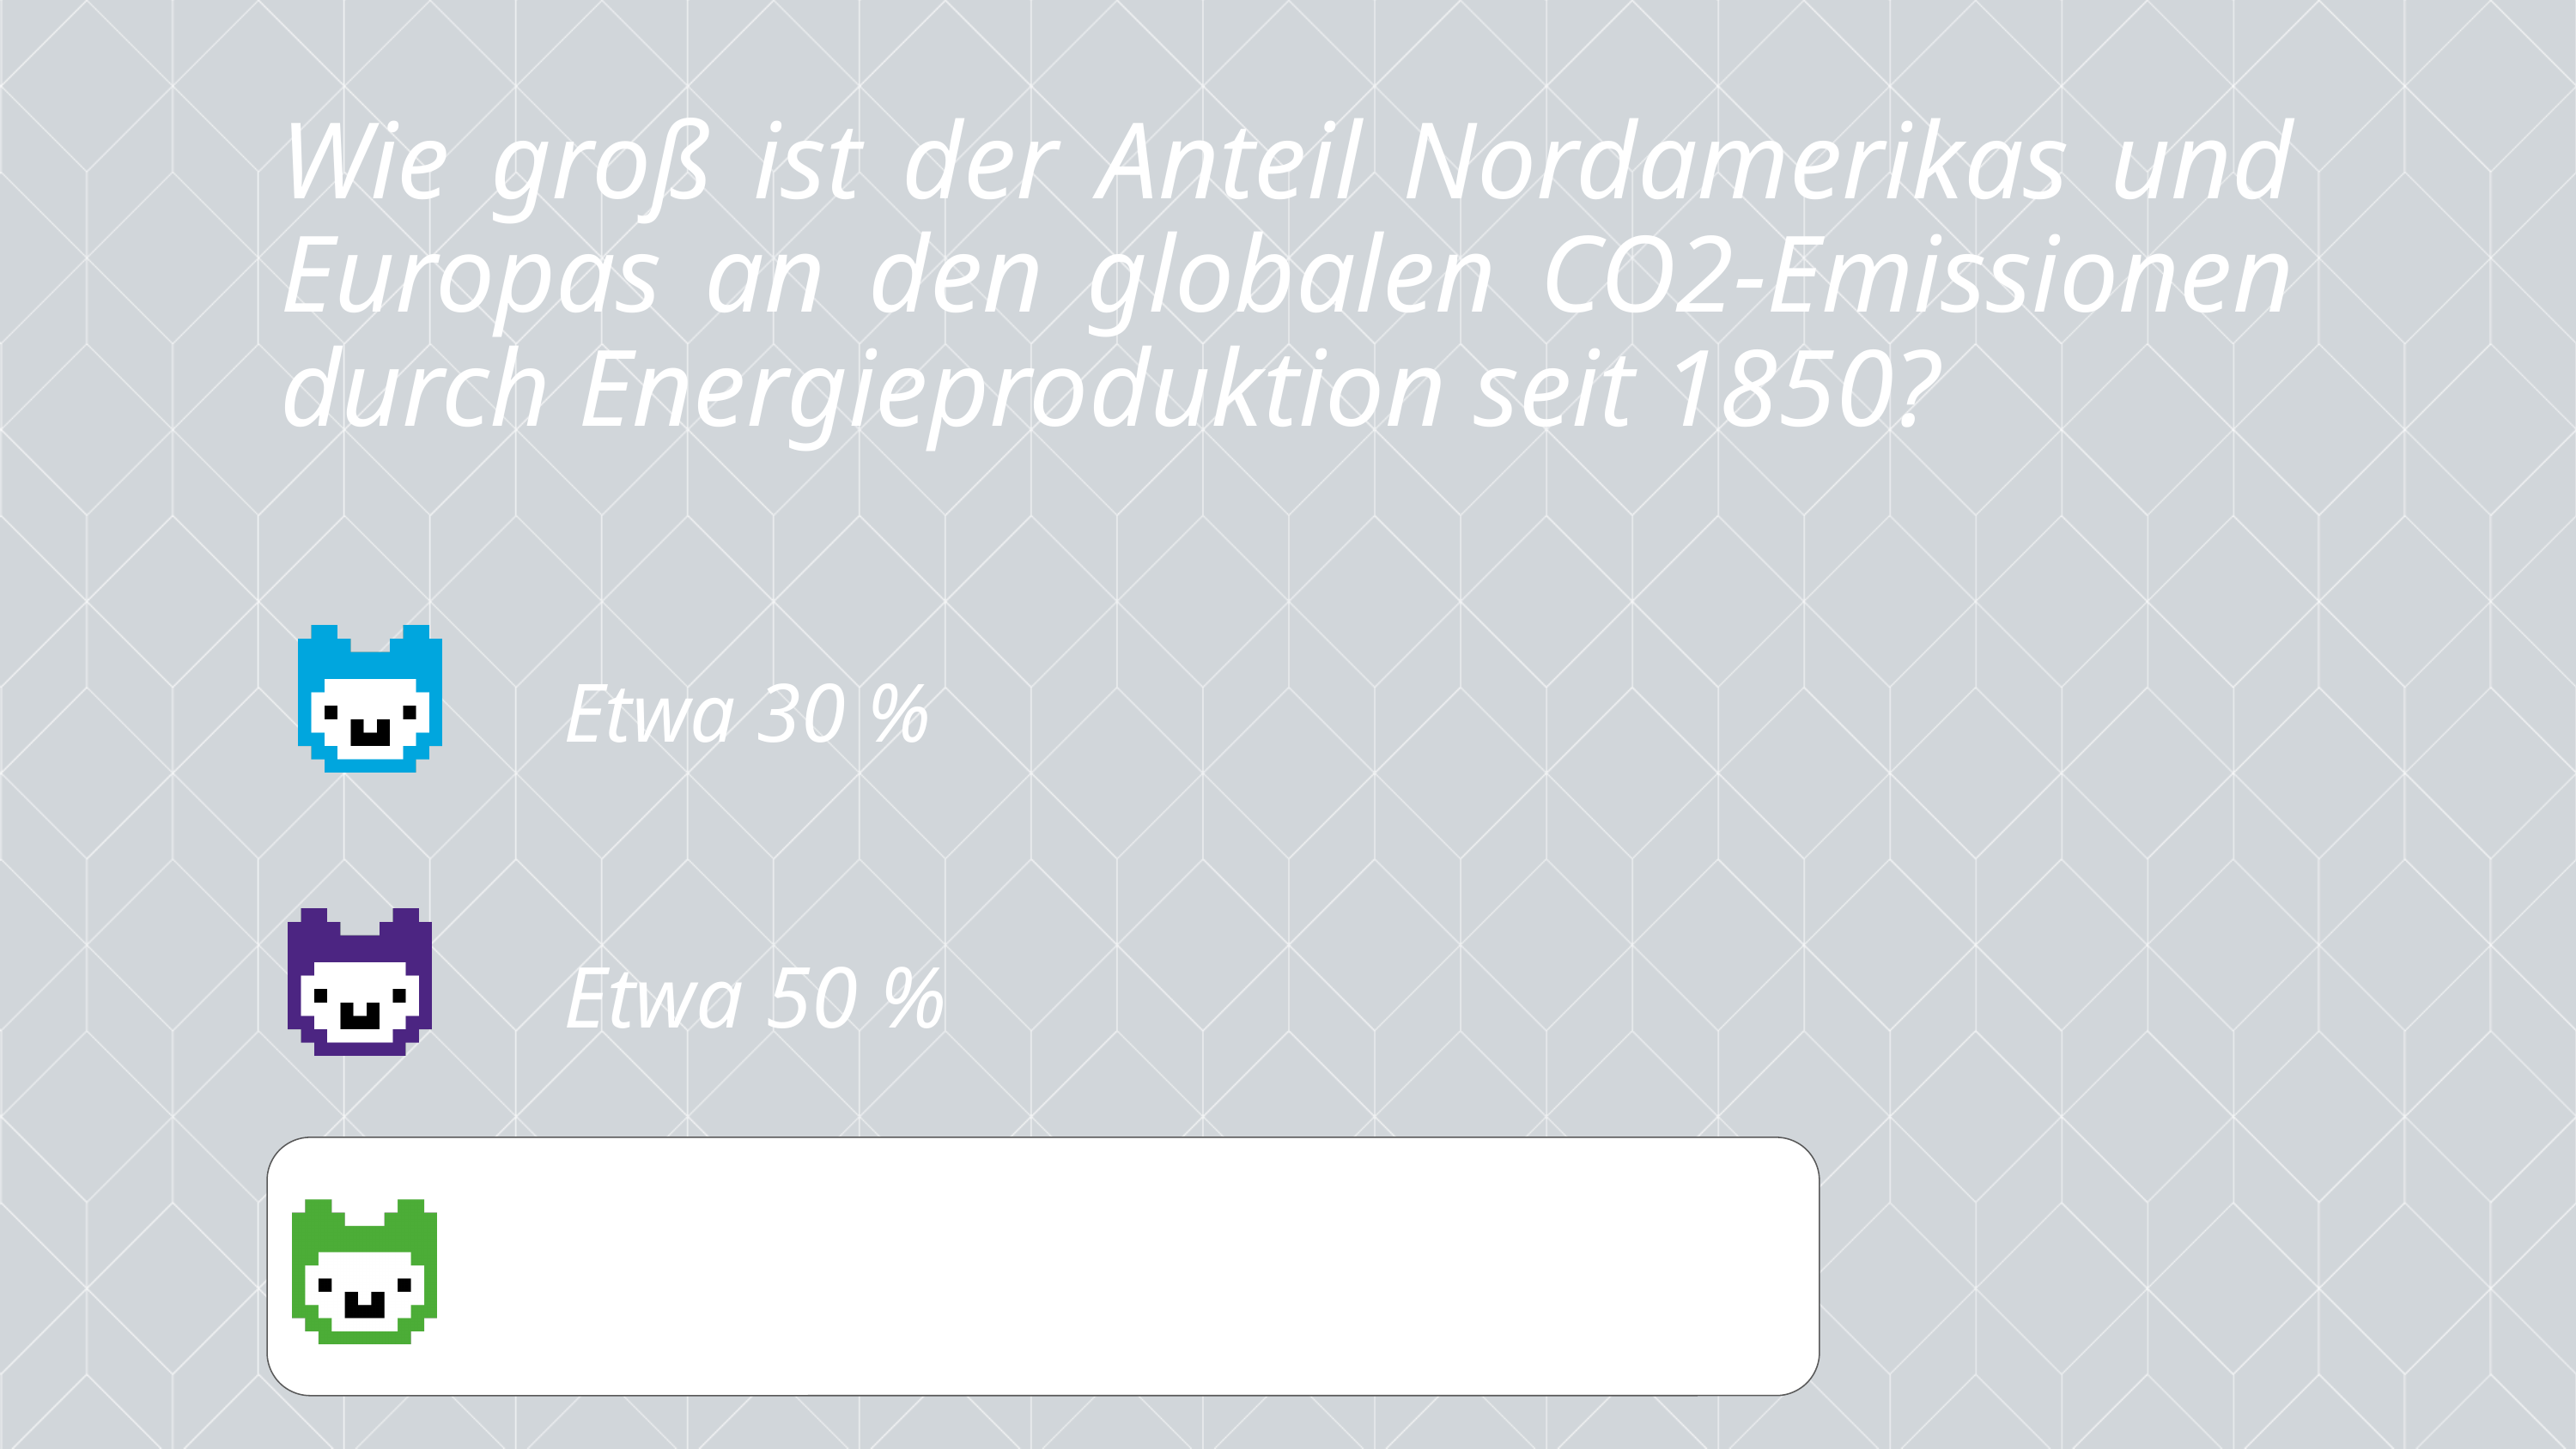

Wie groß ist der Anteil Nordamerikas und Europas an den globalen CO2-Emissionen durch Energieproduktion seit 1850?
Etwa 30 %
Etwa 50 %
Etwa 70 %